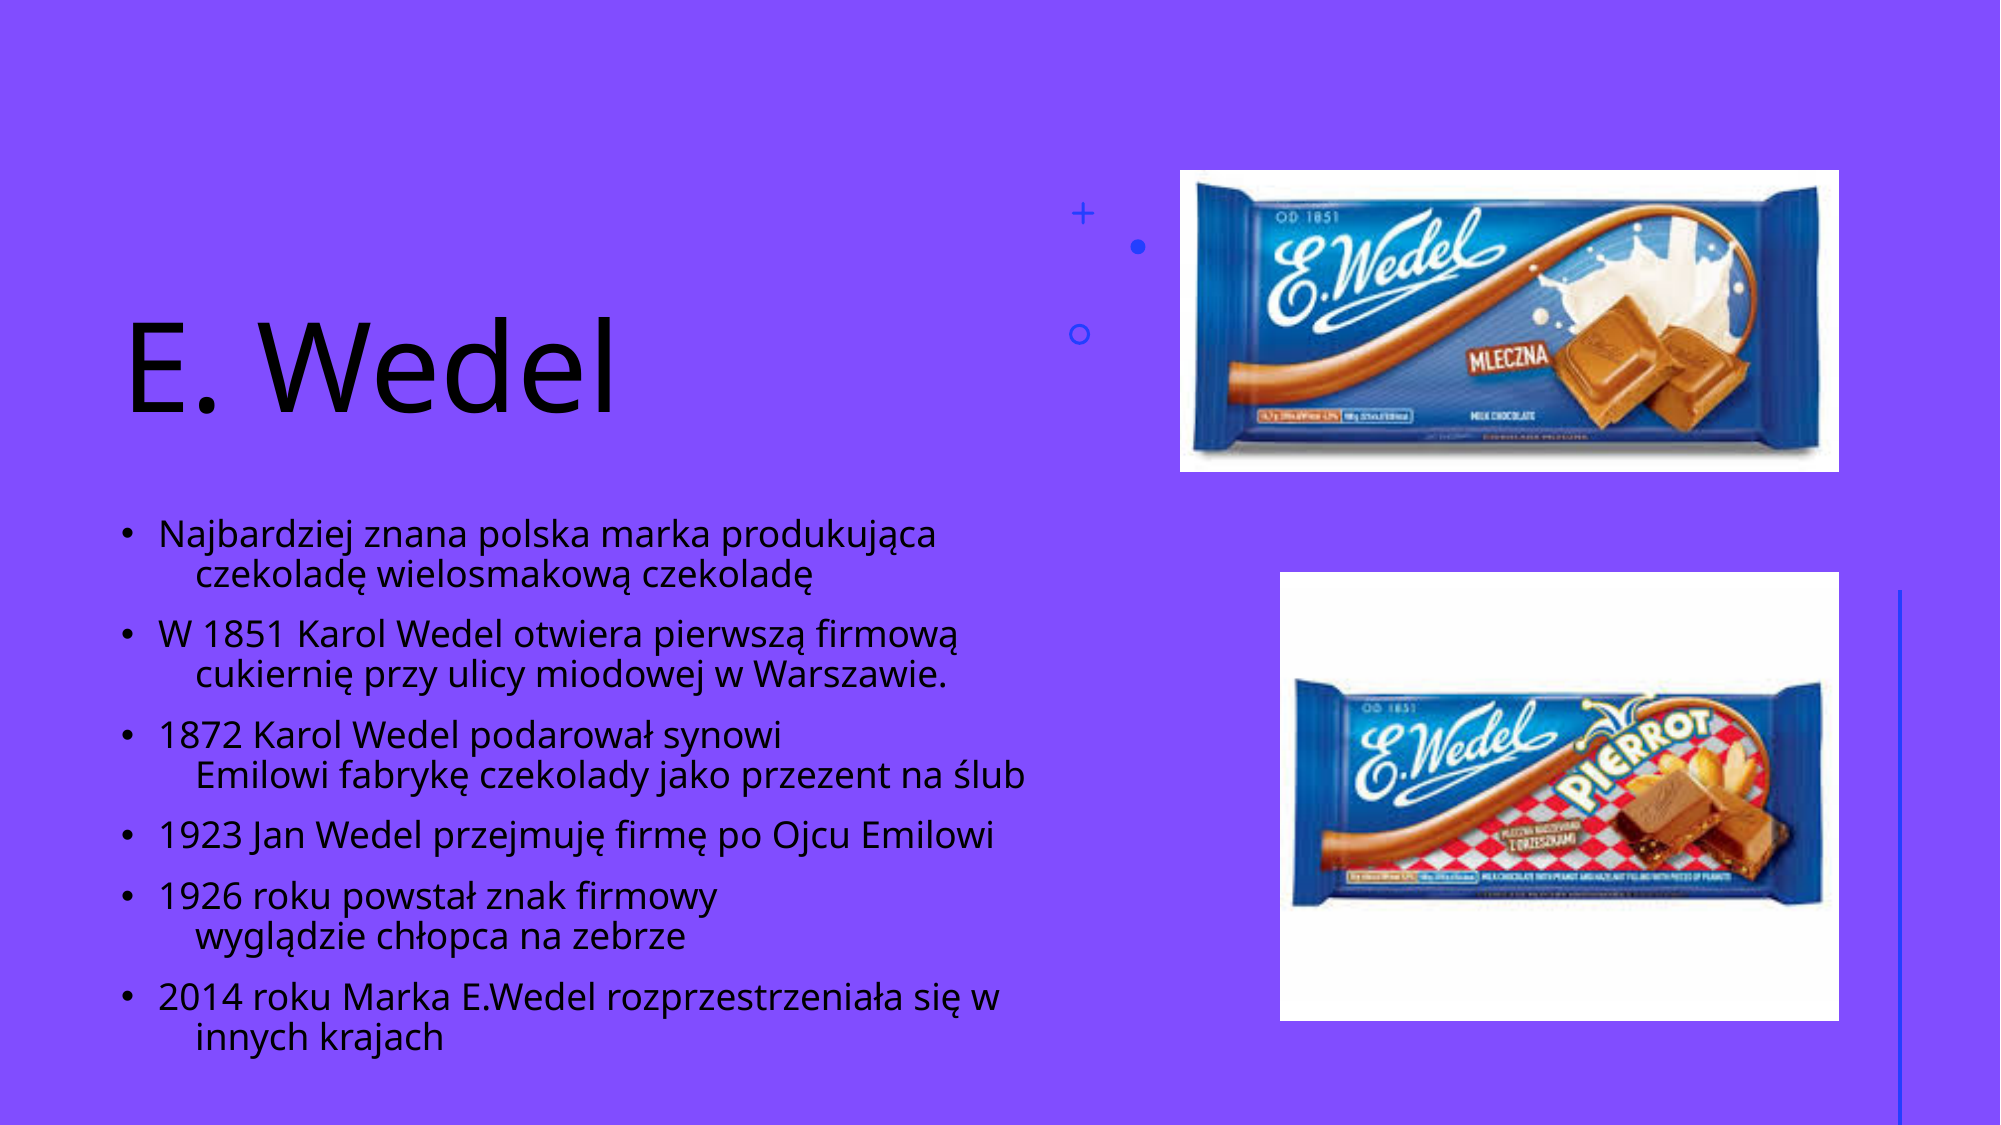

# E. Wedel
Najbardziej znana polska marka produkująca czekoladę wielosmakową czekoladę
W 1851 Karol Wedel otwiera pierwszą firmową cukiernię przy ulicy miodowej w Warszawie.
1872 Karol Wedel podarował synowi Emilowi fabrykę czekolady jako przezent na ślub
1923 Jan Wedel przejmuję firmę po Ojcu Emilowi
1926 roku powstał znak firmowy wyglądzie chłopca na zebrze
2014 roku Marka E.Wedel rozprzestrzeniała się w innych krajach